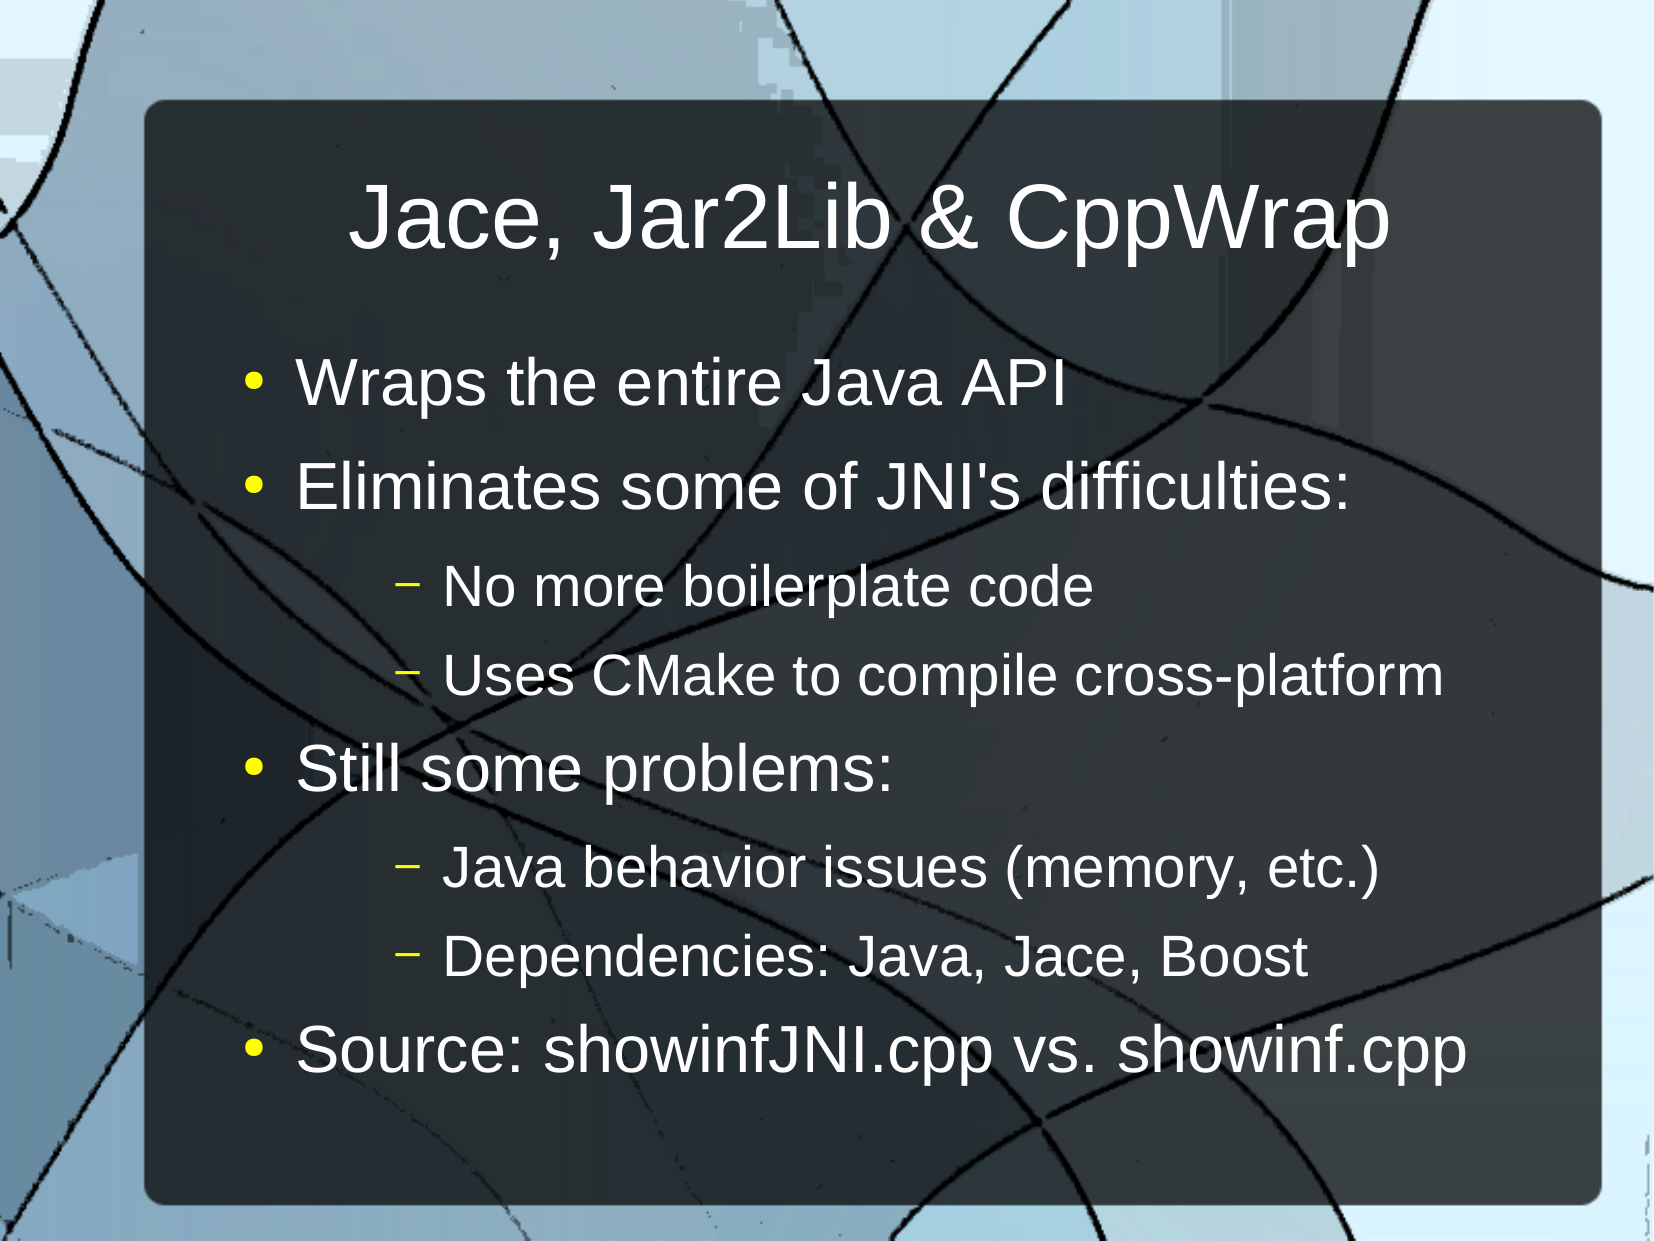

# Jace, Jar2Lib & CppWrap
Wraps the entire Java API
Eliminates some of JNI's difficulties:
No more boilerplate code
Uses CMake to compile cross-platform
Still some problems:
Java behavior issues (memory, etc.)
Dependencies: Java, Jace, Boost
Source: showinfJNI.cpp vs. showinf.cpp